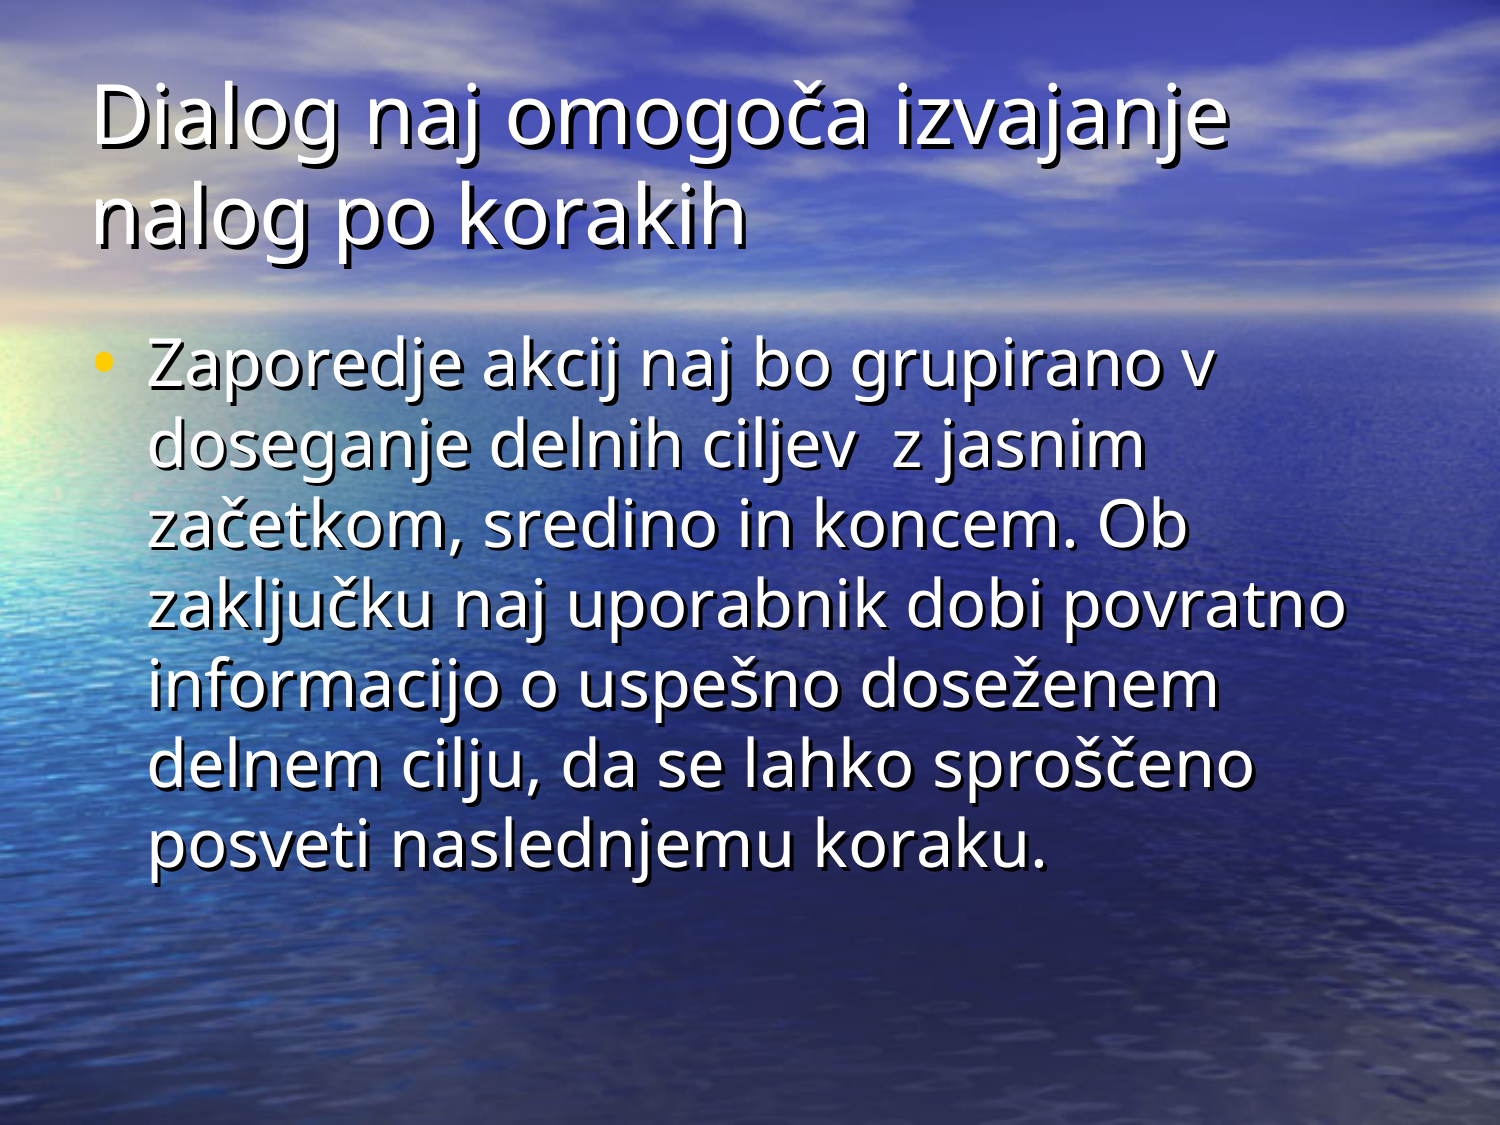

# Dialog naj omogoča izvajanje nalog po korakih
Zaporedje akcij naj bo grupirano v doseganje delnih ciljev z jasnim začetkom, sredino in koncem. Ob zaključku naj uporabnik dobi povratno informacijo o uspešno doseženem delnem cilju, da se lahko sproščeno posveti naslednjemu koraku.